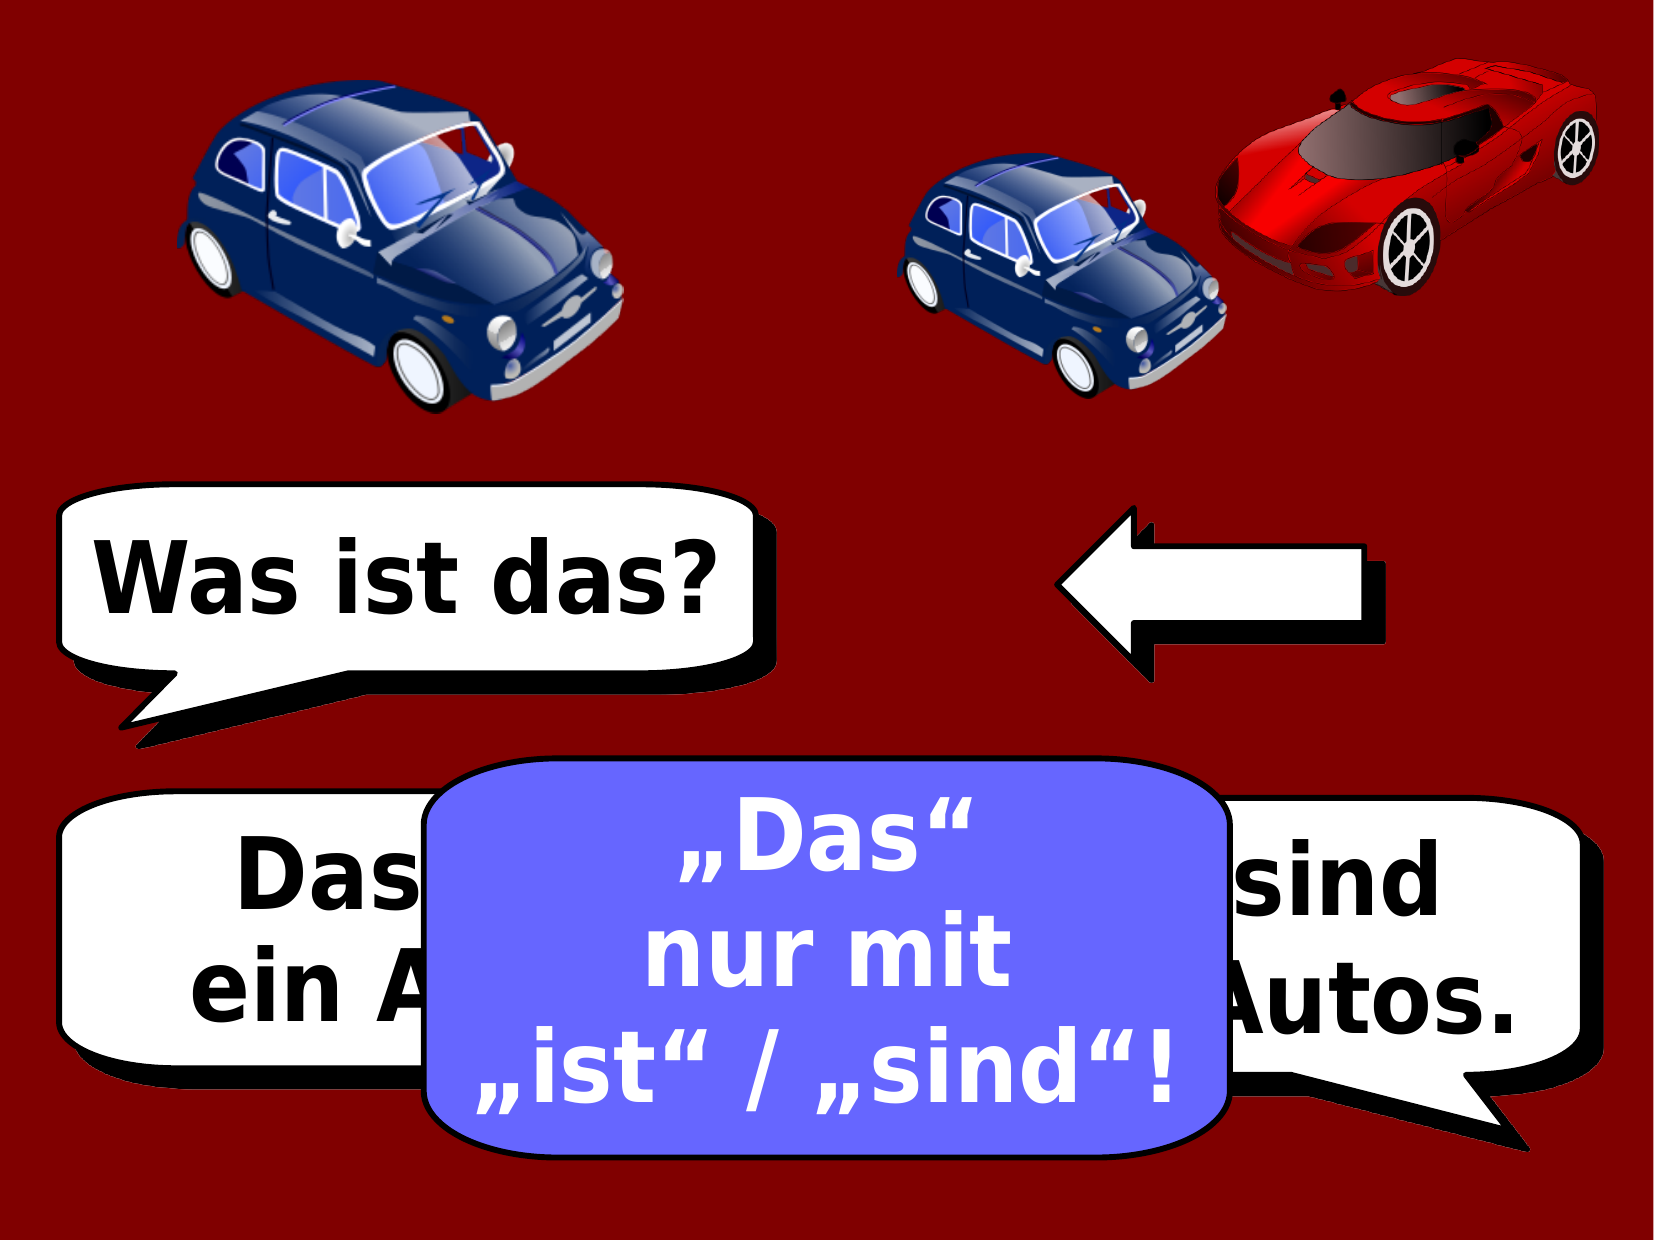

Was ist das?
„Das“
nur mit
„ist“ / „sind“!
Das ist
Das sind
ein Auto.
zwei Autos.